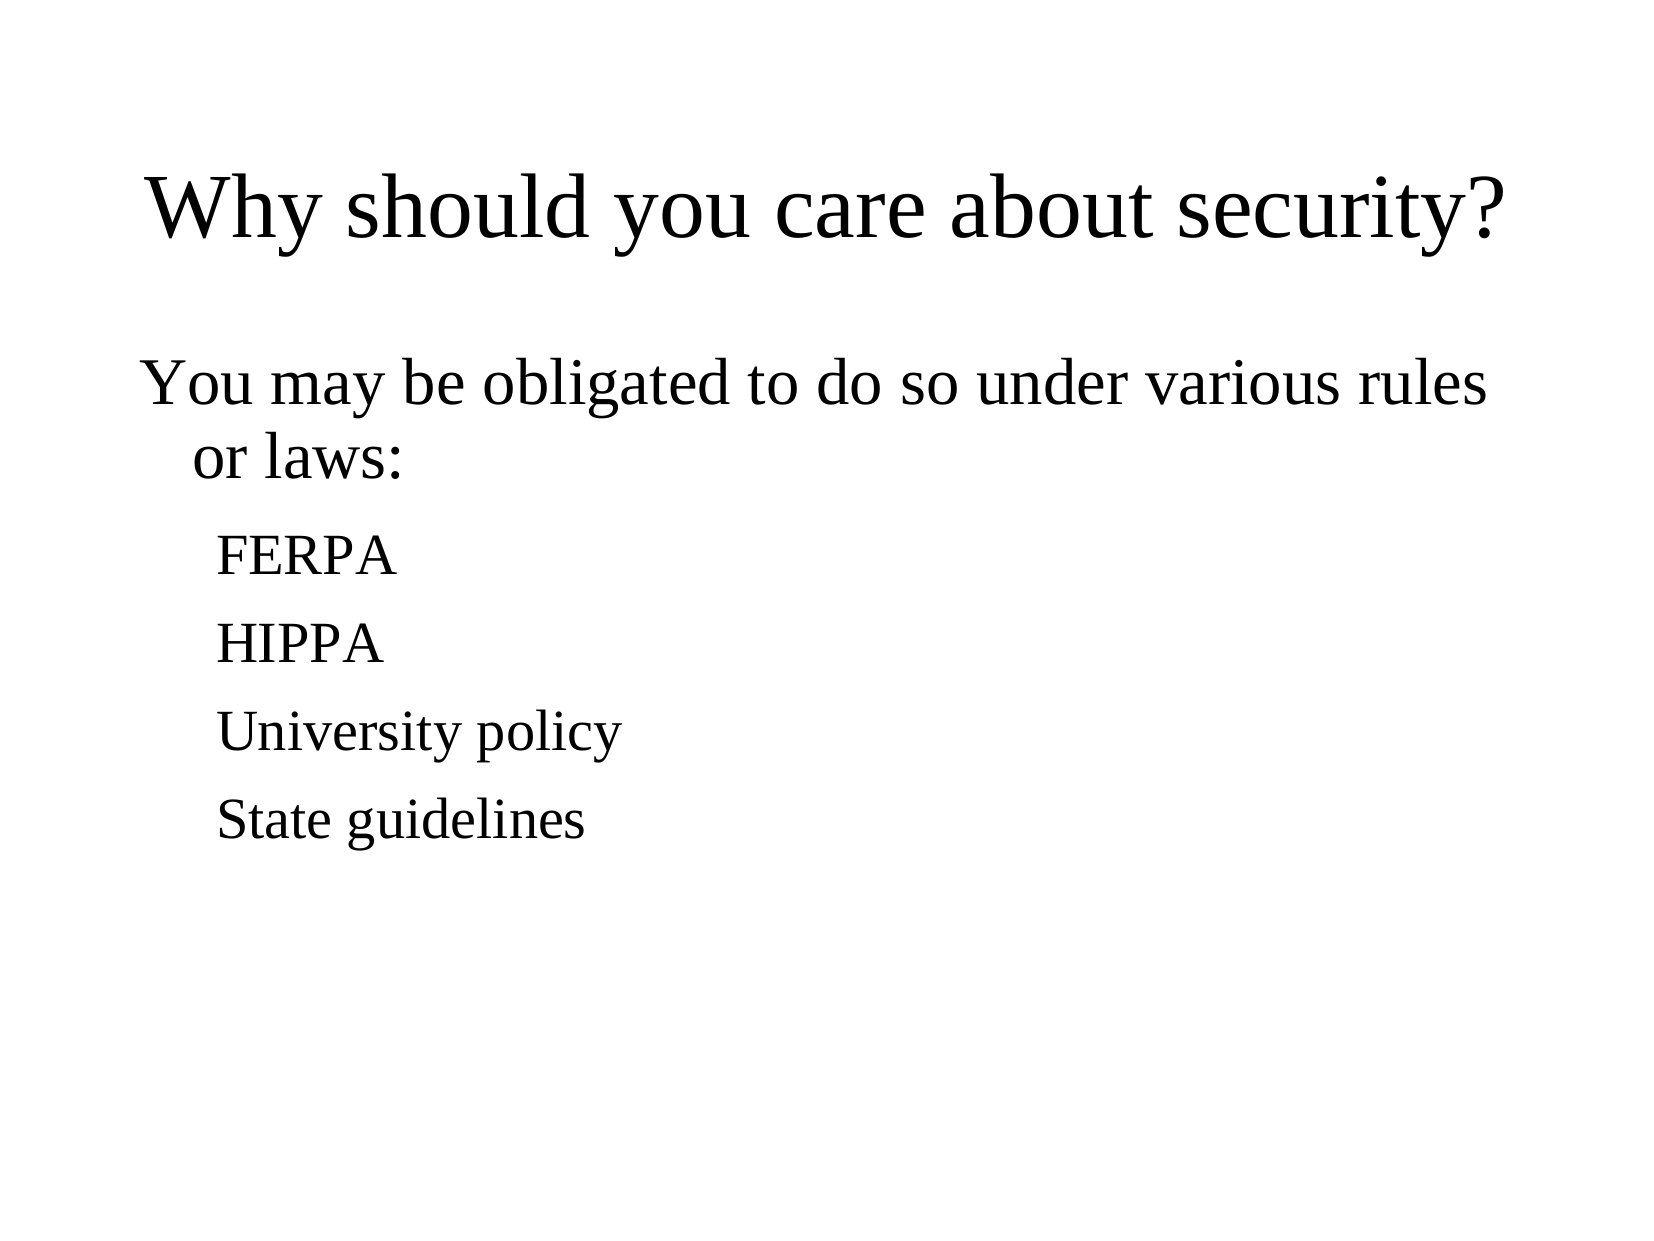

# Why should you care about security?
You may be obligated to do so under various rules or laws:
FERPA
HIPPA
University policy
State guidelines